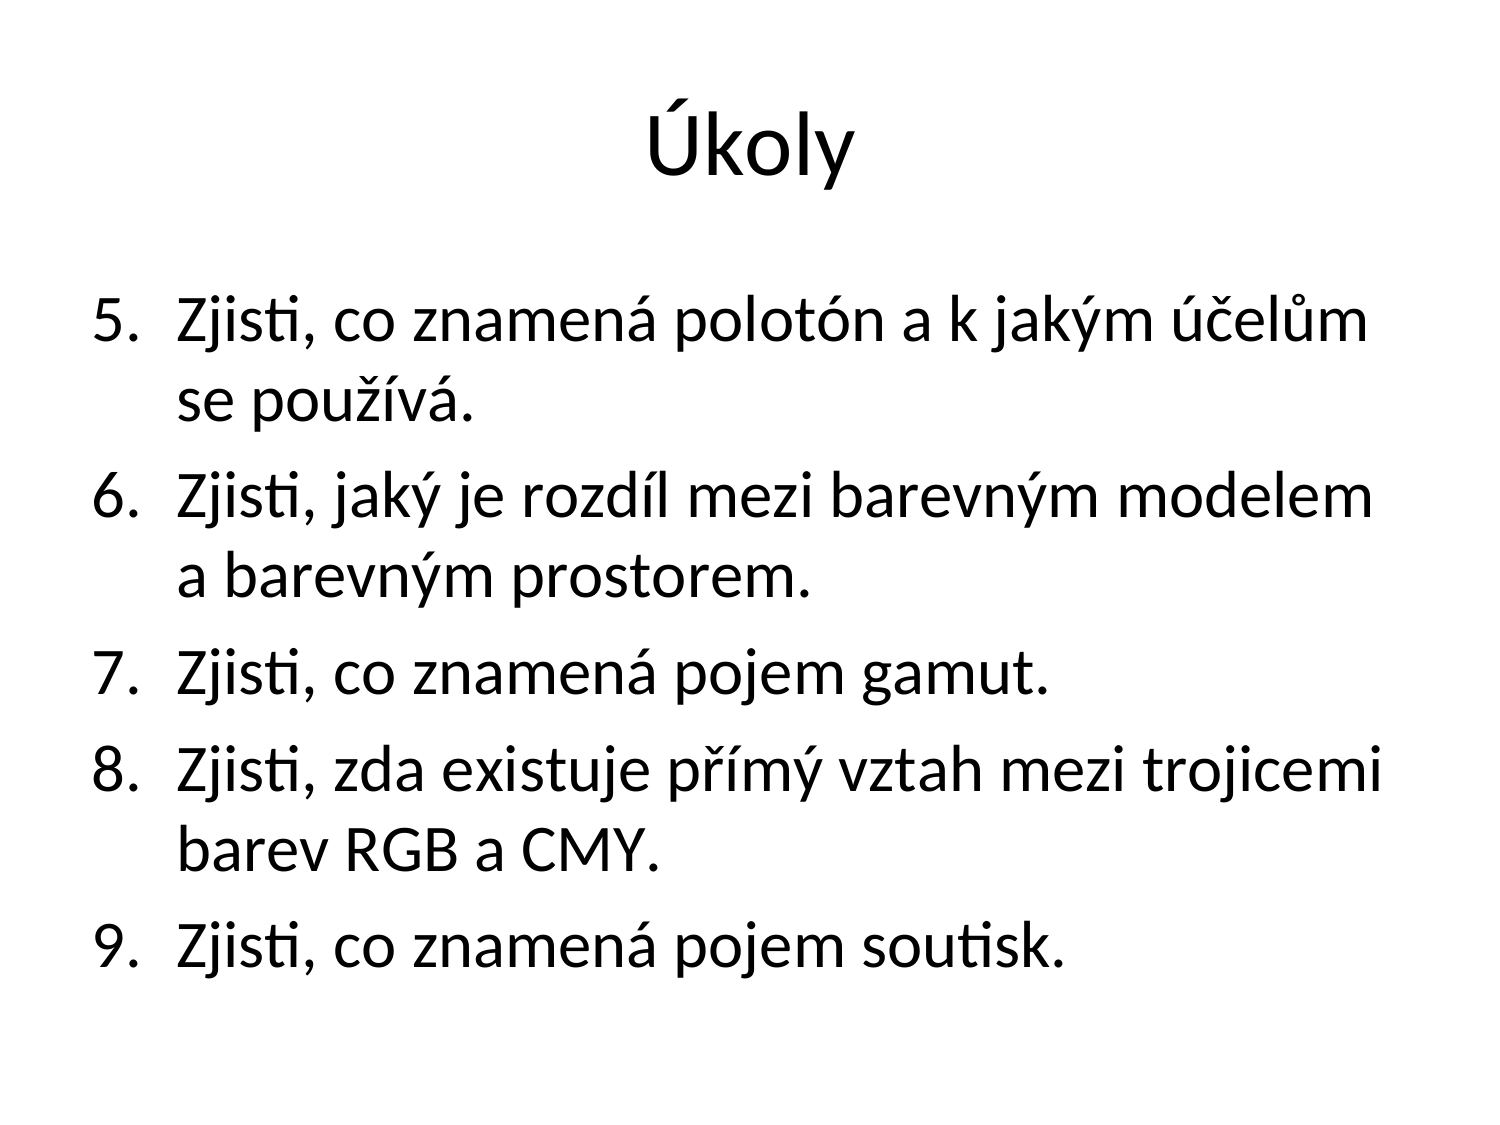

# Úkoly
Zjisti, co znamená polotón a k jakým účelům se používá.
Zjisti, jaký je rozdíl mezi barevným modelem a barevným prostorem.
Zjisti, co znamená pojem gamut.
Zjisti, zda existuje přímý vztah mezi trojicemi barev RGB a CMY.
Zjisti, co znamená pojem soutisk.